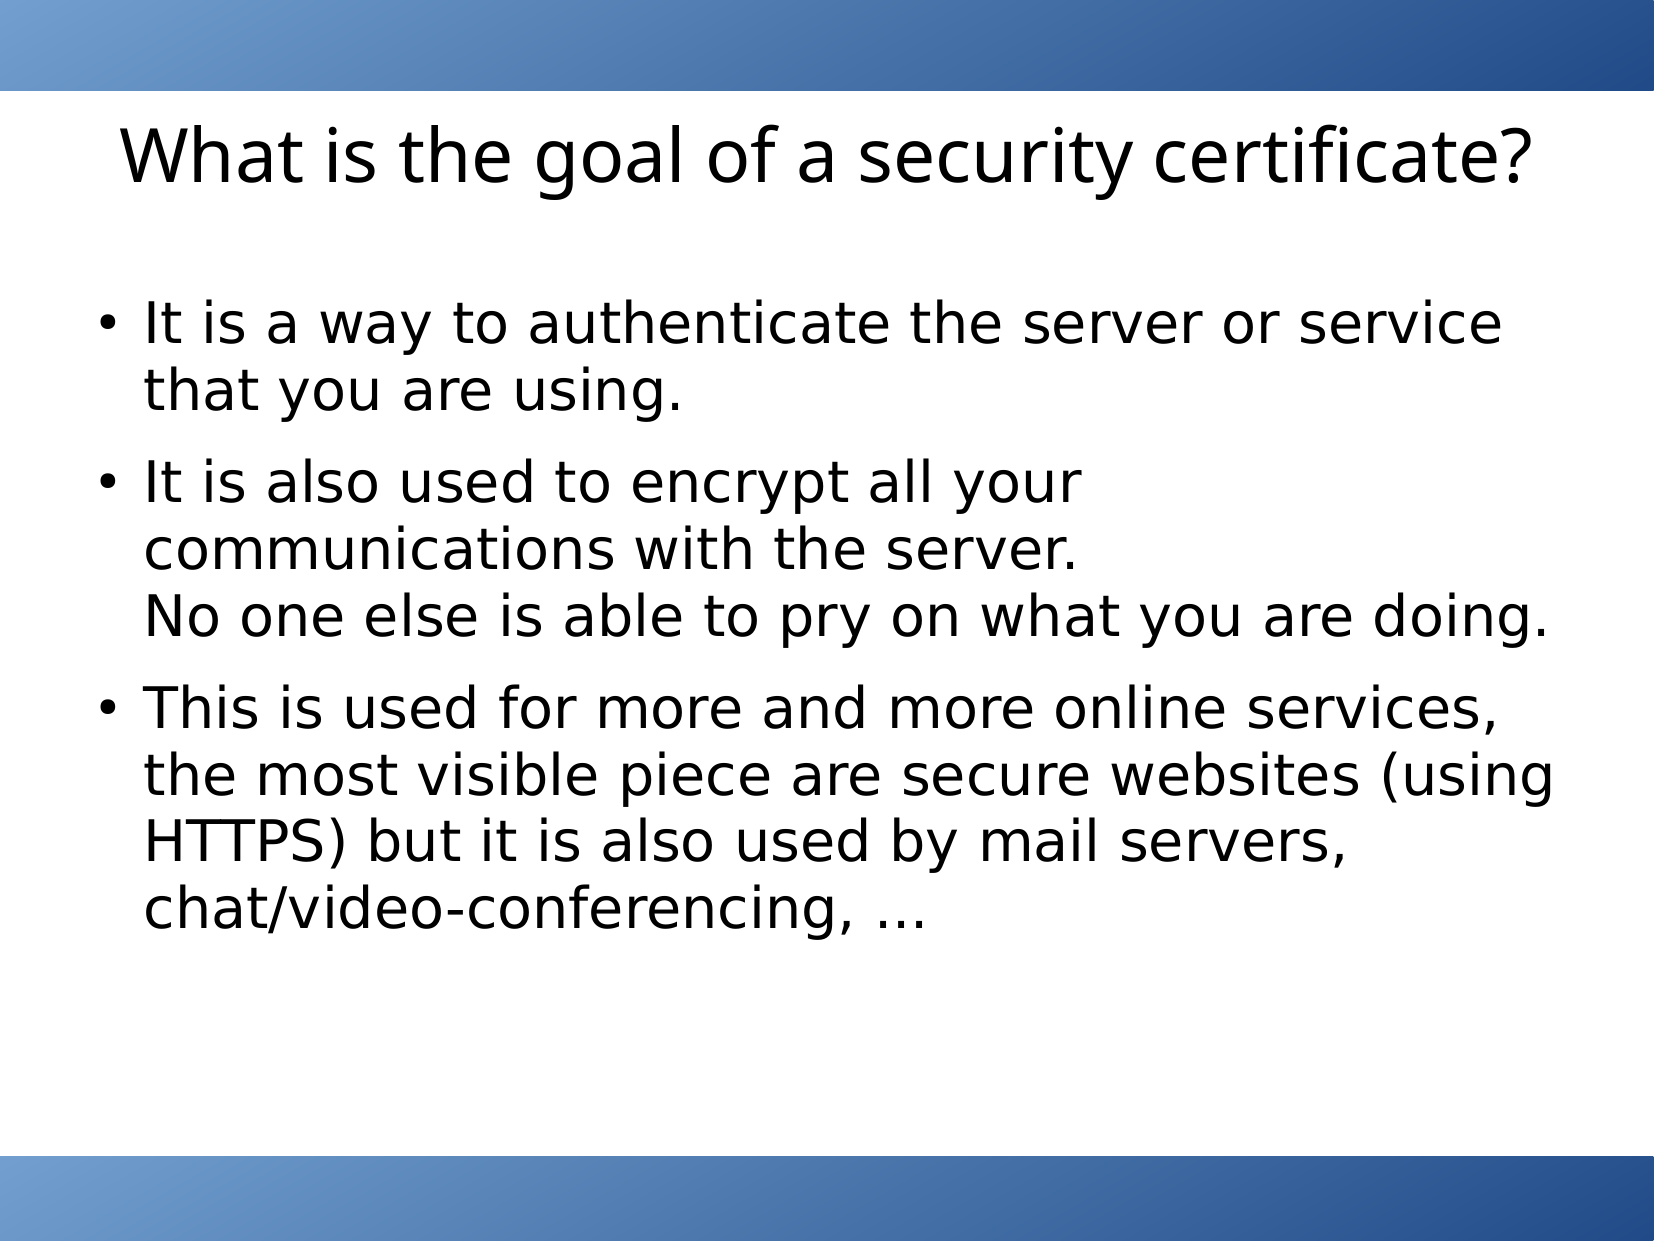

# What is the goal of a security certificate?
It is a way to authenticate the server or service that you are using.
It is also used to encrypt all your communications with the server.
No one else is able to pry on what you are doing.
This is used for more and more online services, the most visible piece are secure websites (using HTTPS) but it is also used by mail servers, chat/video-conferencing, ...